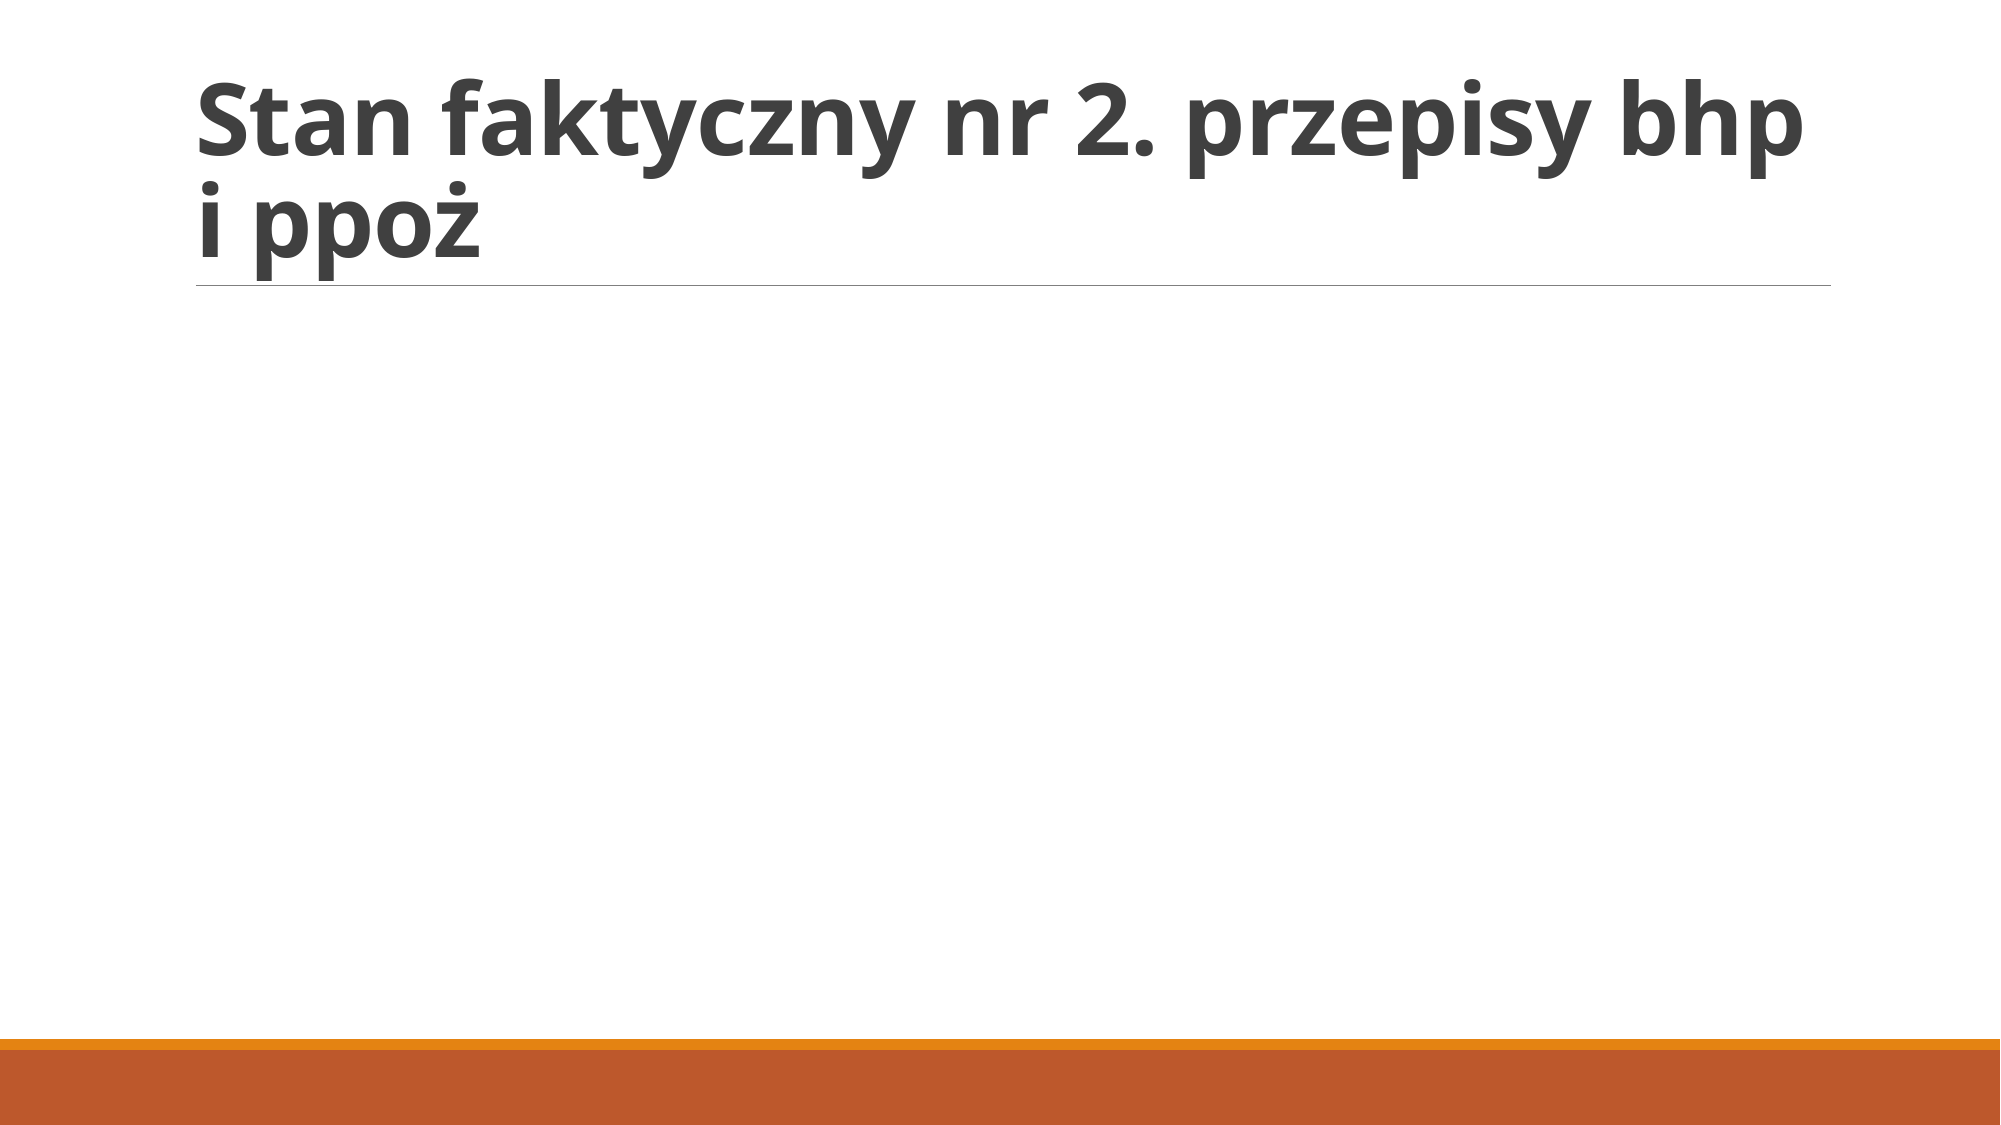

# Stan faktyczny nr 2. przepisy bhp i ppoż